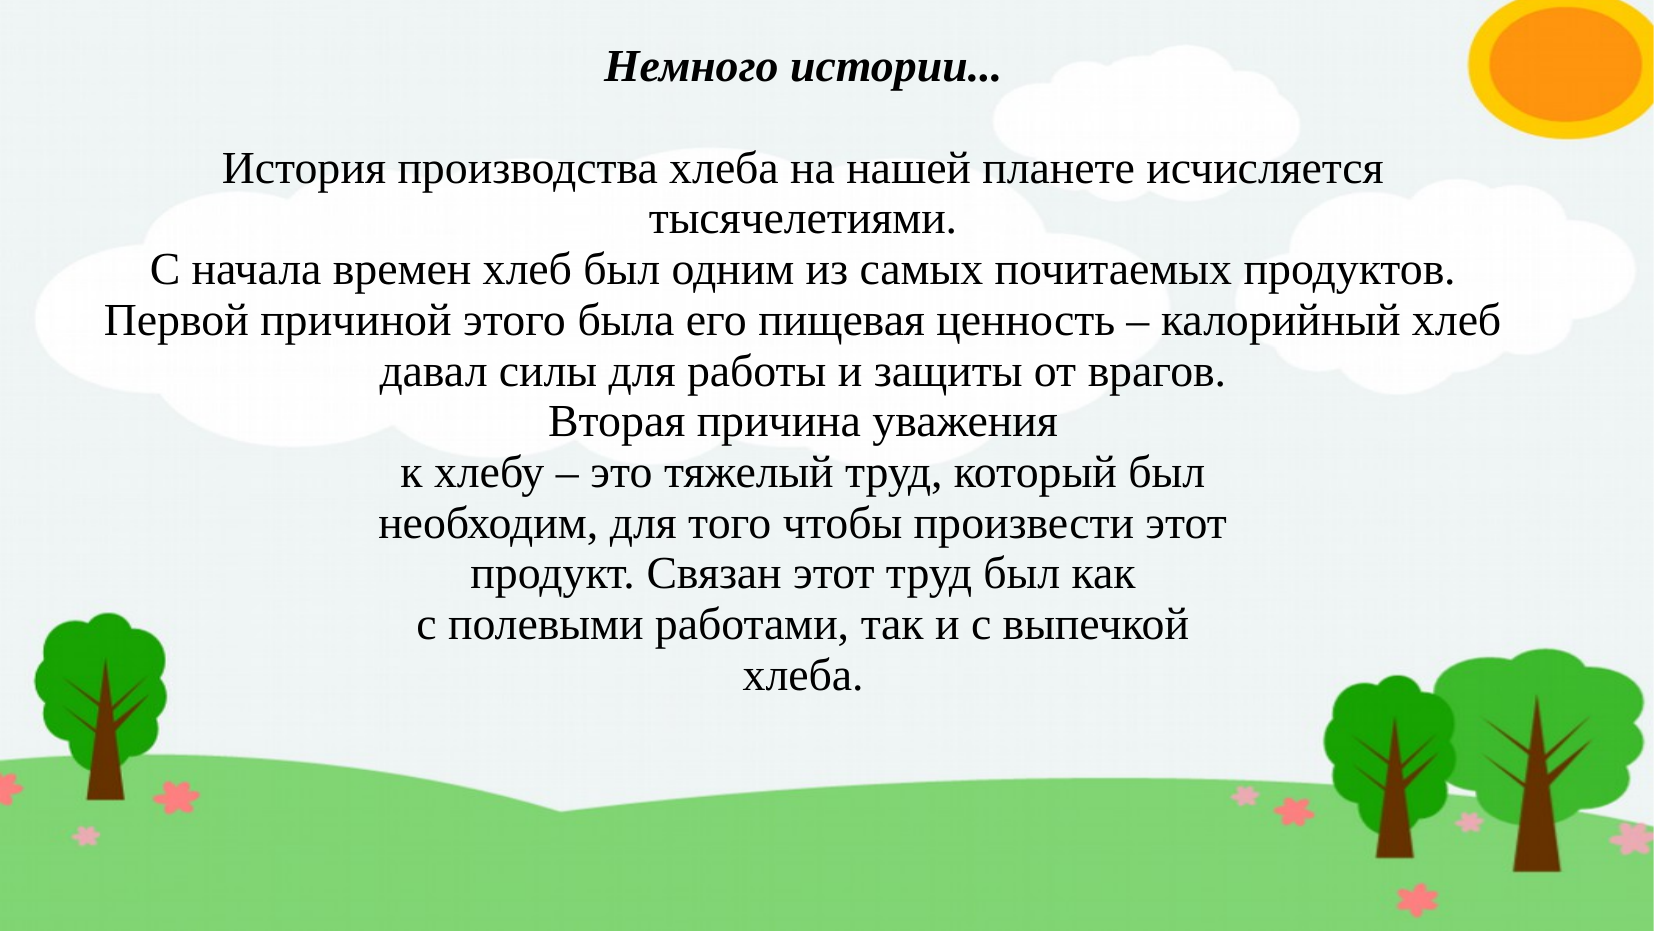

# Немного истории... История производства хлеба на нашей планете исчисляется тысячелетиями. С начала времен хлеб был одним из самых почитаемых продуктов. Первой причиной этого была его пищевая ценность – калорийный хлеб давал силы для работы и защиты от врагов. Вторая причина уважения к хлебу – это тяжелый труд, который был необходим, для того чтобы произвести этот продукт. Связан этот труд был как с полевыми работами, так и с выпечкой хлеба.